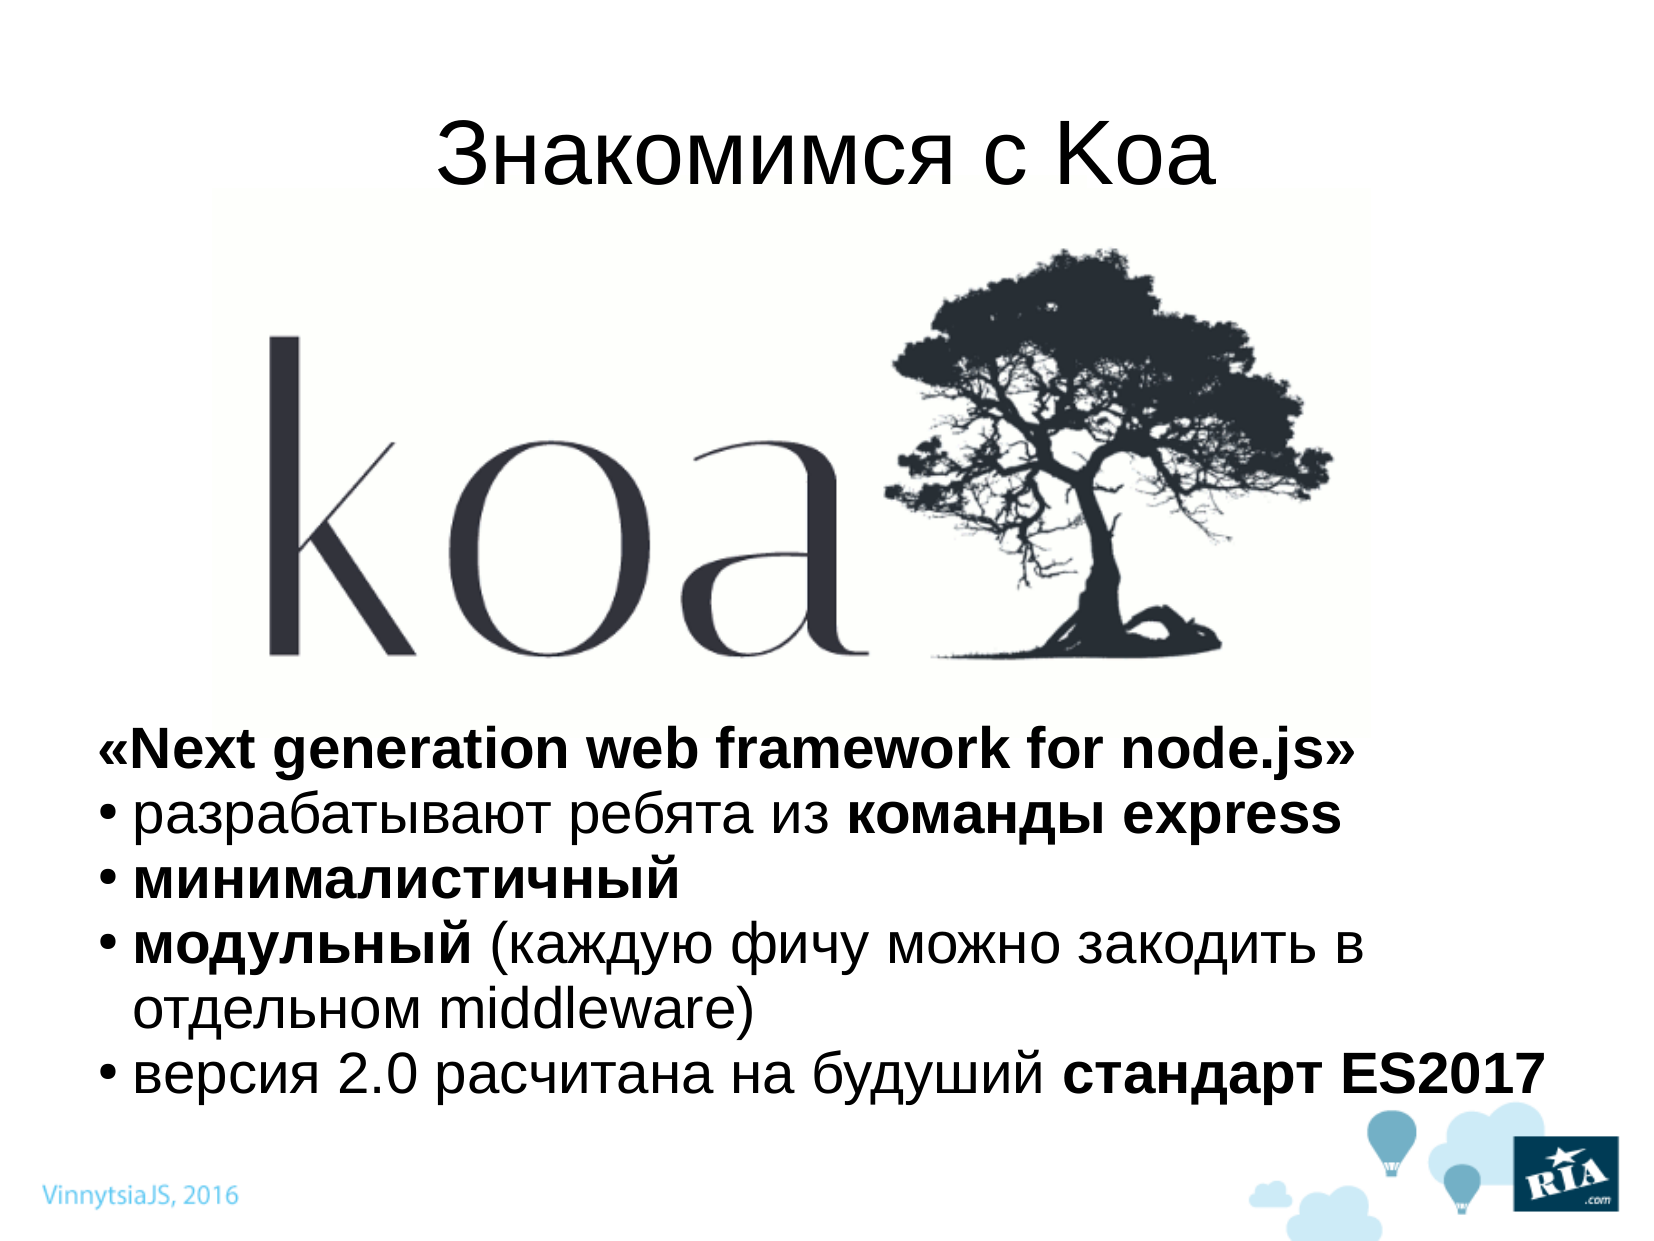

# Знакомимся с Koa
«Next generation web framework for node.js»
разрабатывают ребята из команды express
минималистичный
модульный (каждую фичу можно закодить в отдельном middleware)
версия 2.0 расчитана на будуший стандарт ES2017